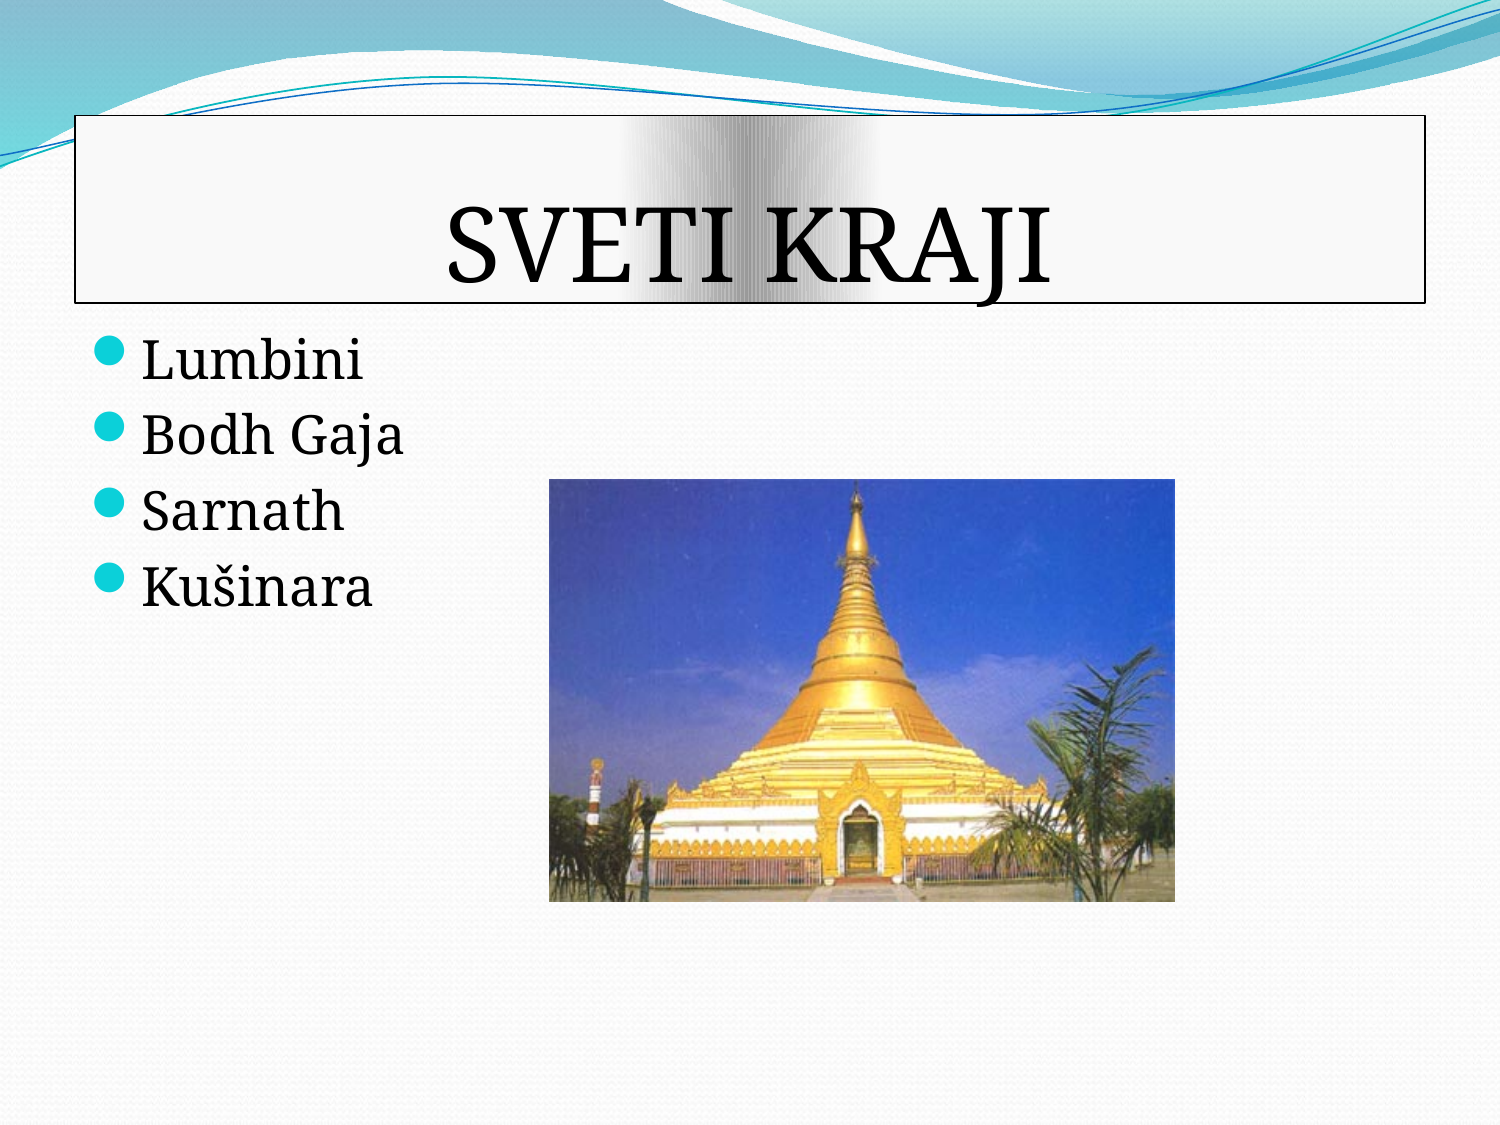

# SVETI KRAJI
Lumbini
Bodh Gaja
Sarnath
Kušinara